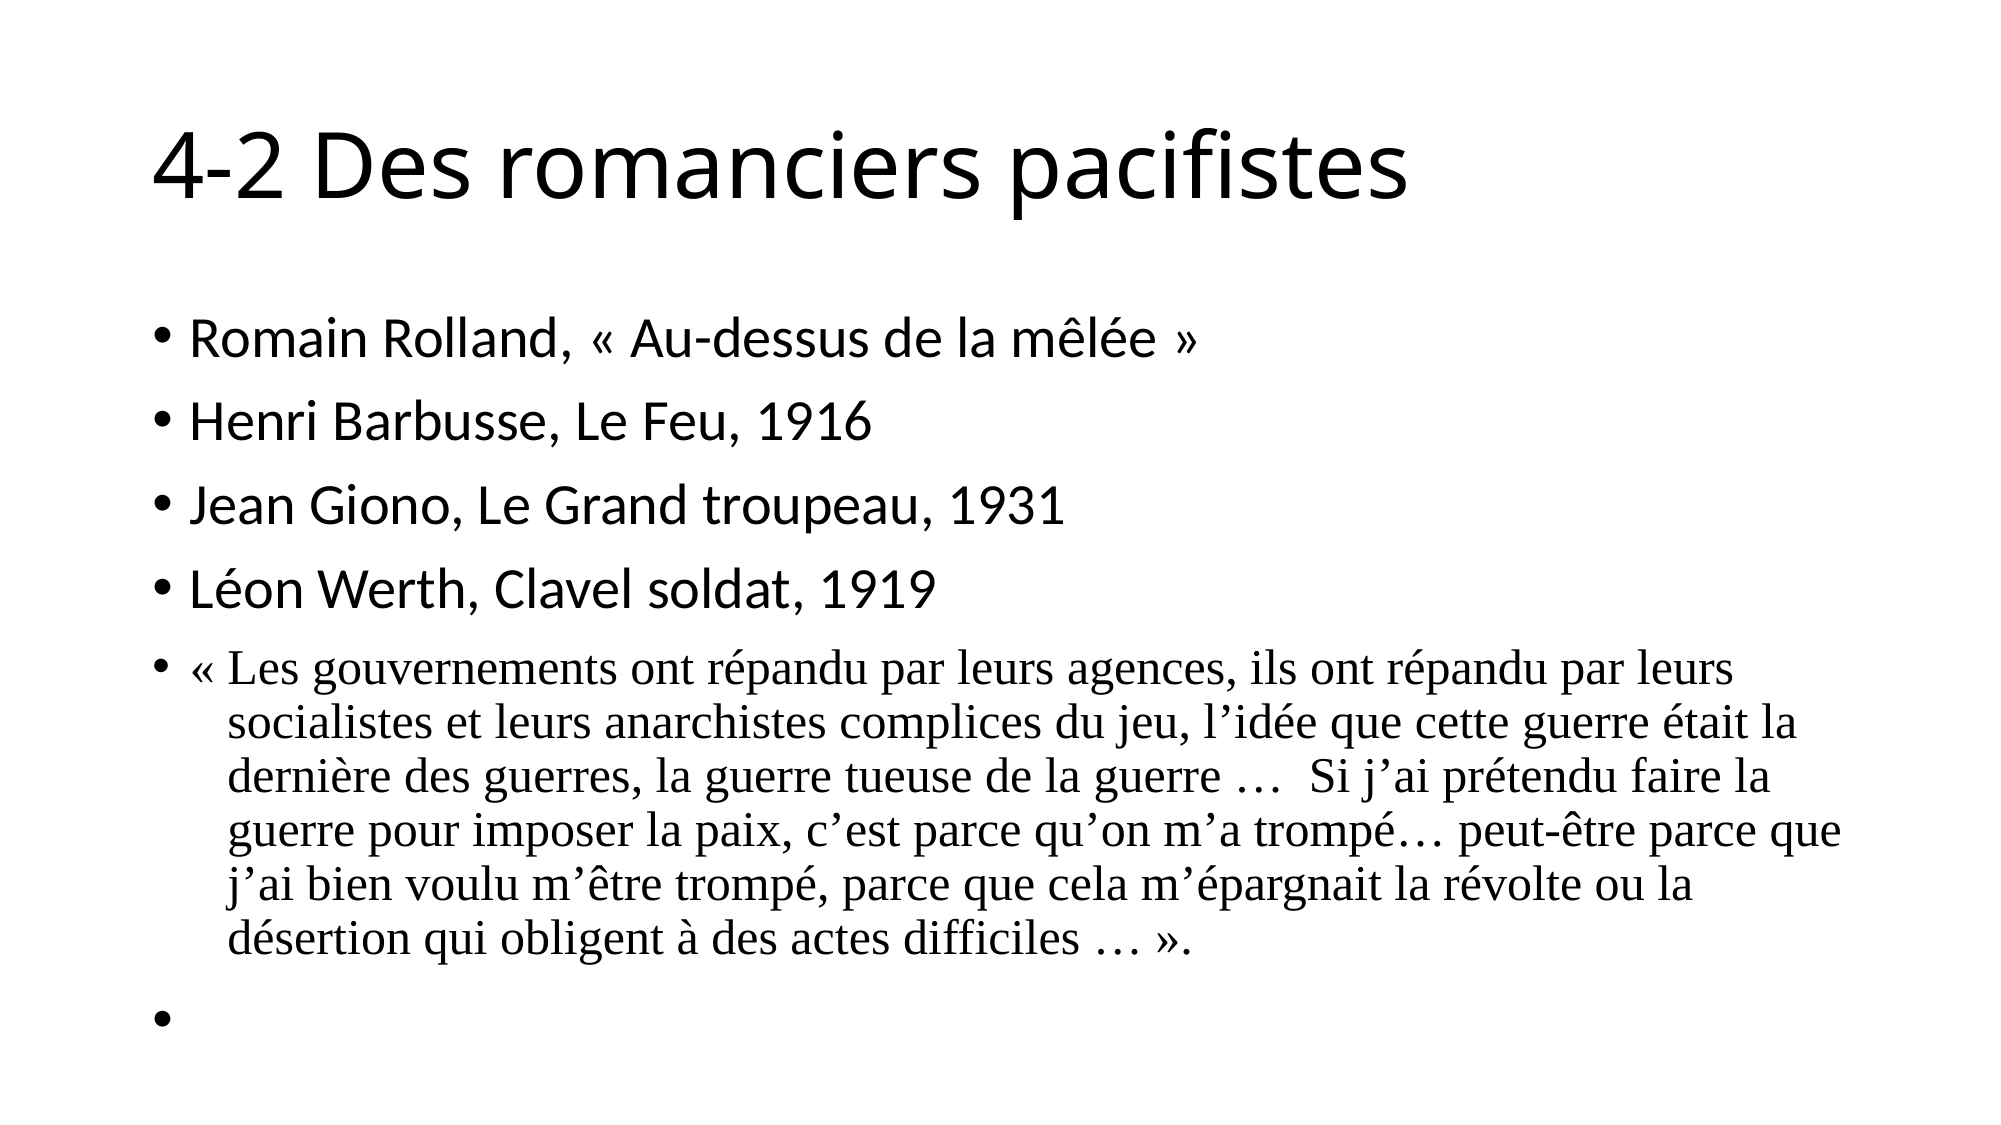

# 4-2 Des romanciers pacifistes
Romain Rolland, « Au-dessus de la mêlée »
Henri Barbusse, Le Feu, 1916
Jean Giono, Le Grand troupeau, 1931
Léon Werth, Clavel soldat, 1919
« Les gouvernements ont répandu par leurs agences, ils ont répandu par leurs socialistes et leurs anarchistes complices du jeu, l’idée que cette guerre était la dernière des guerres, la guerre tueuse de la guerre …  Si j’ai prétendu faire la guerre pour imposer la paix, c’est parce qu’on m’a trompé… peut-être parce que j’ai bien voulu m’être trompé, parce que cela m’épargnait la révolte ou la désertion qui obligent à des actes difficiles … ».